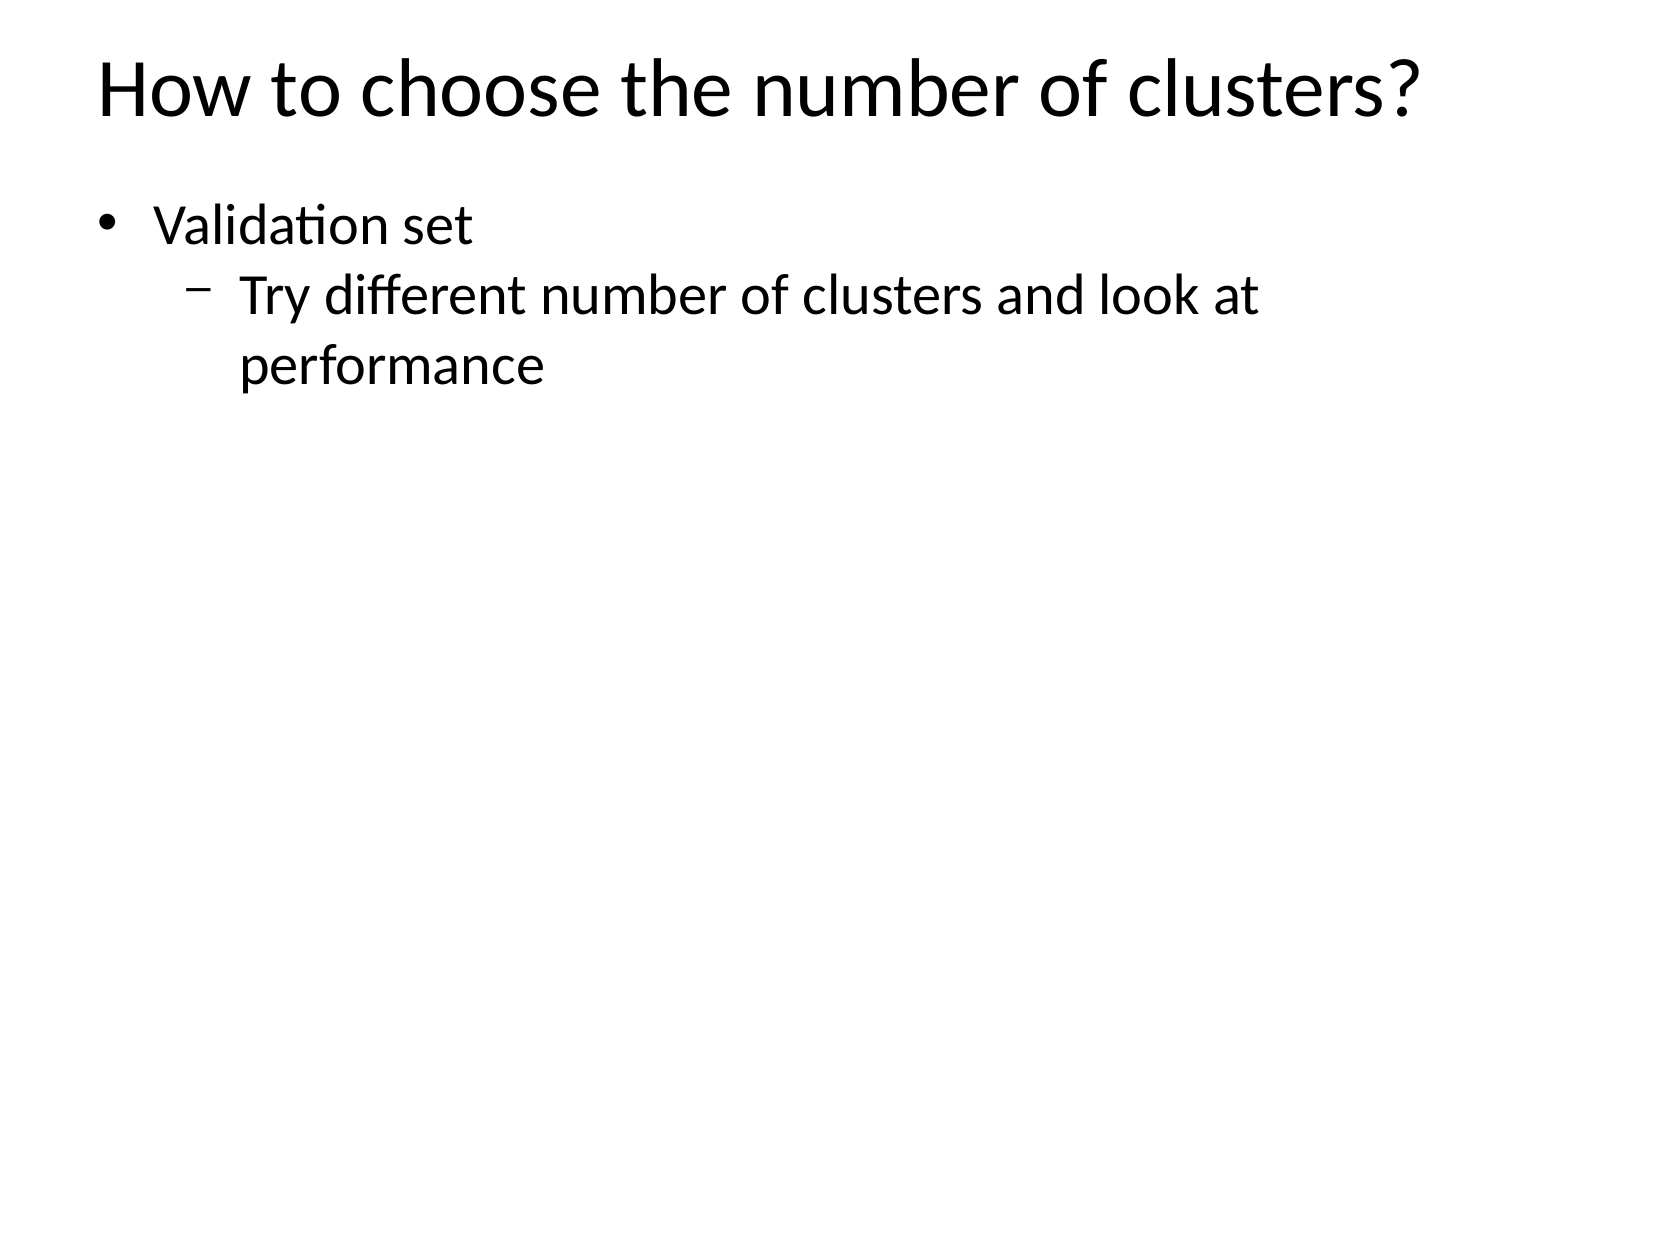

# How to choose the number of clusters?
Validation set
Try different number of clusters and look at performance